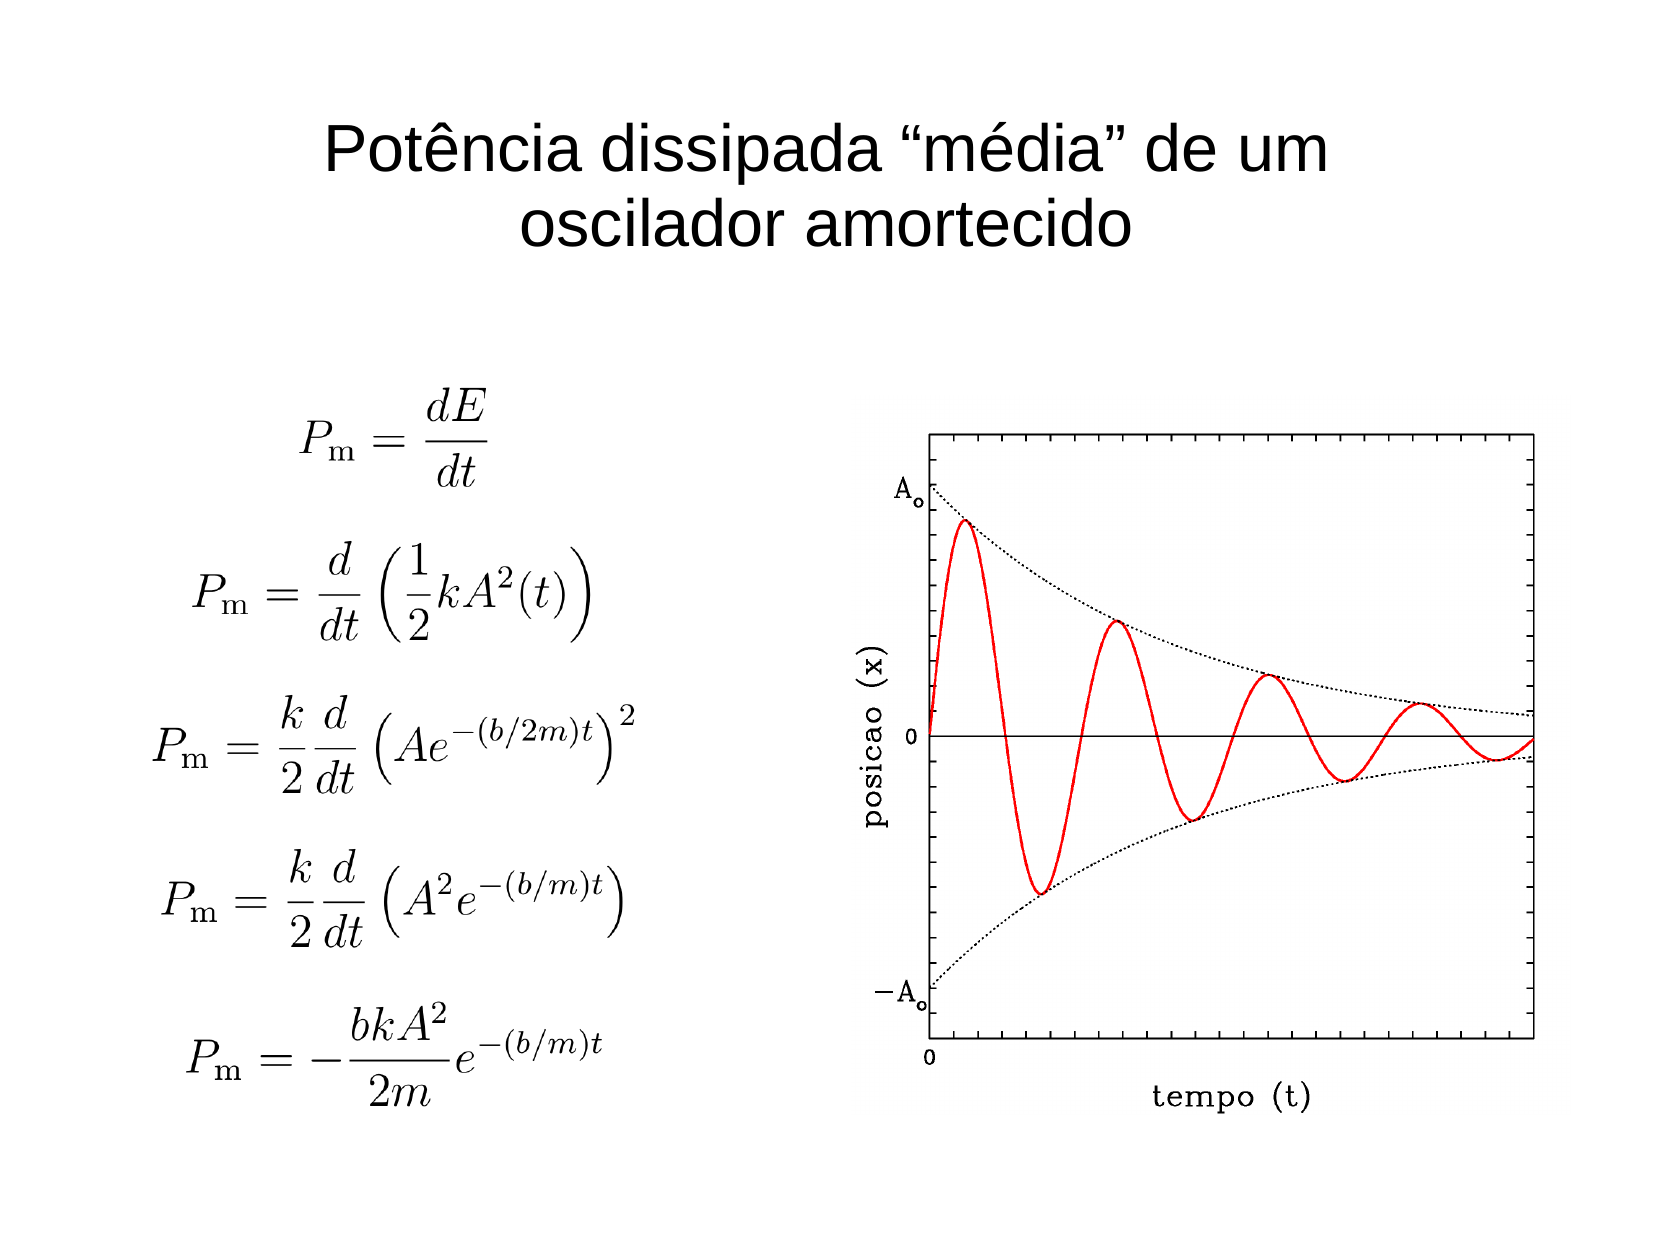

# Potência dissipada “média” de um
oscilador amortecido